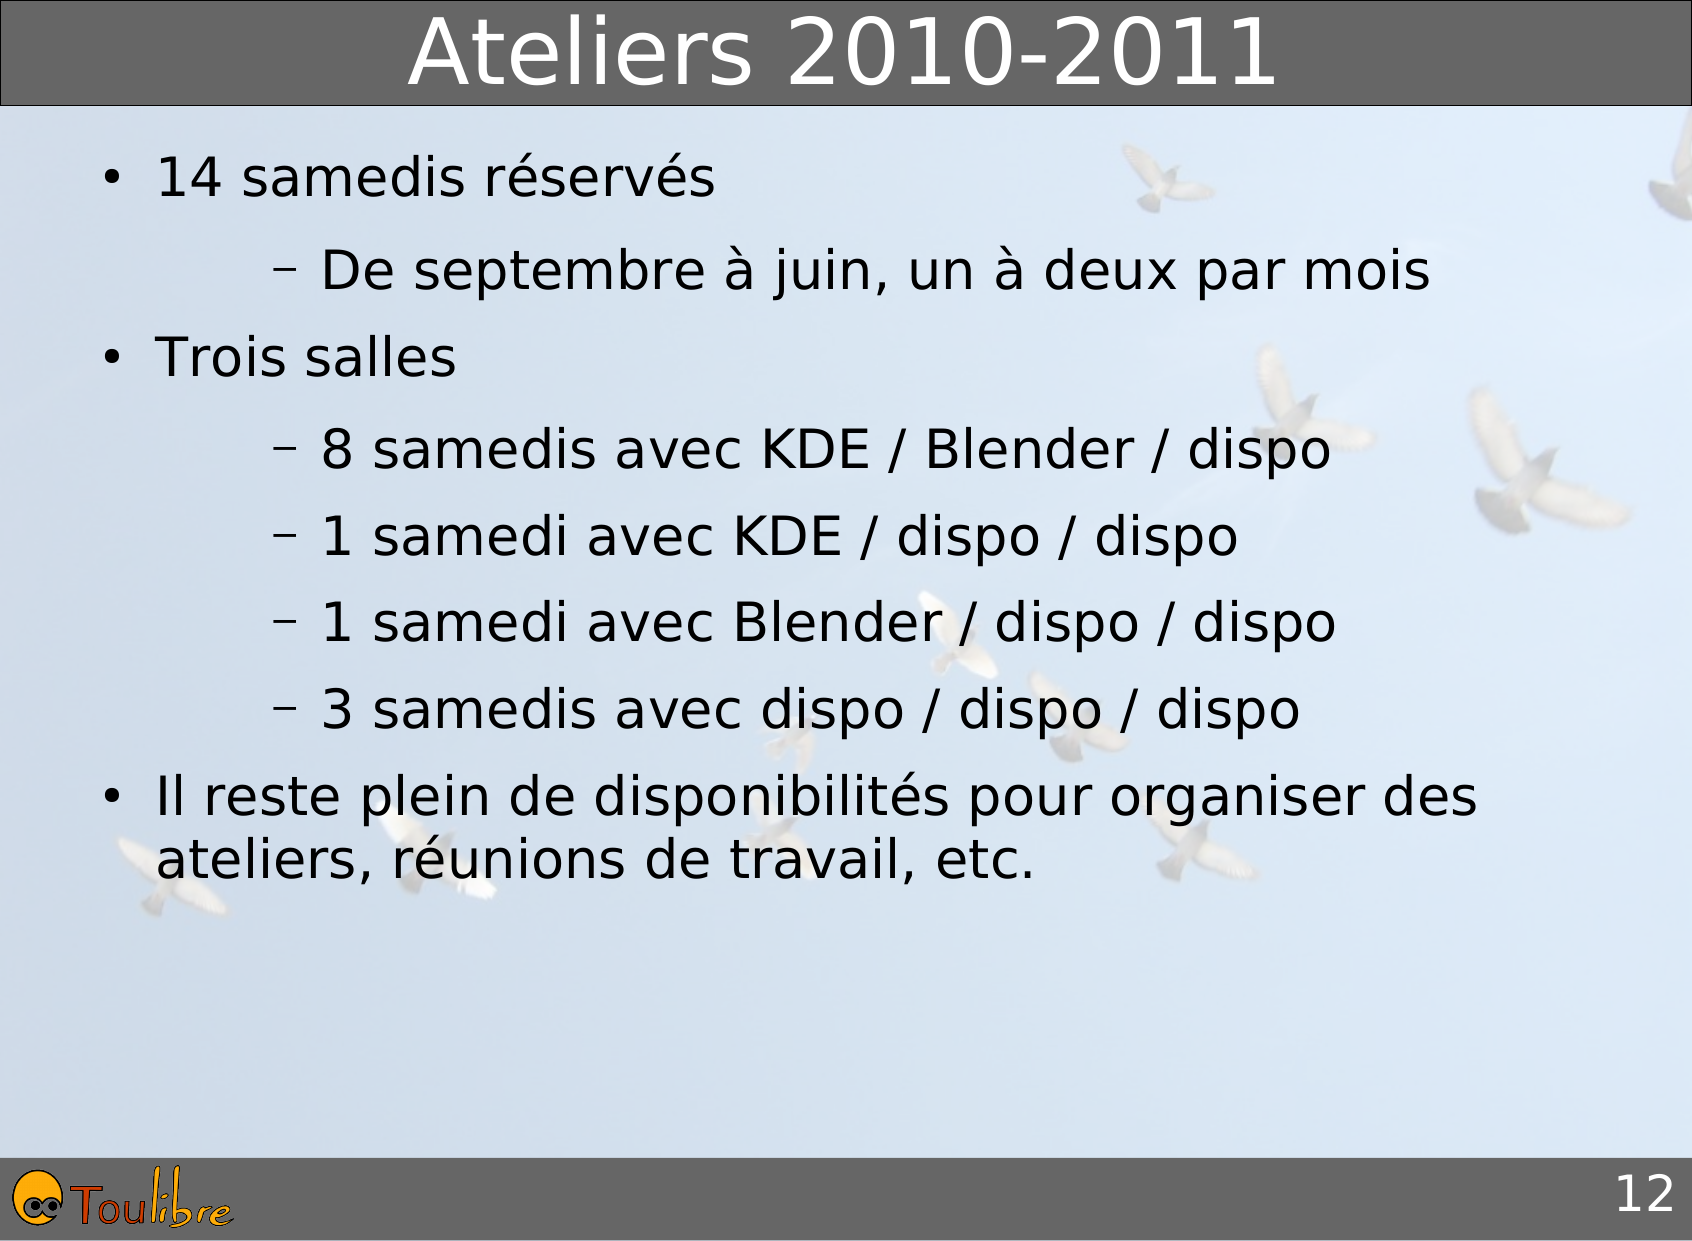

# Ateliers 2010-2011
14 samedis réservés
De septembre à juin, un à deux par mois
Trois salles
8 samedis avec KDE / Blender / dispo
1 samedi avec KDE / dispo / dispo
1 samedi avec Blender / dispo / dispo
3 samedis avec dispo / dispo / dispo
Il reste plein de disponibilités pour organiser des ateliers, réunions de travail, etc.